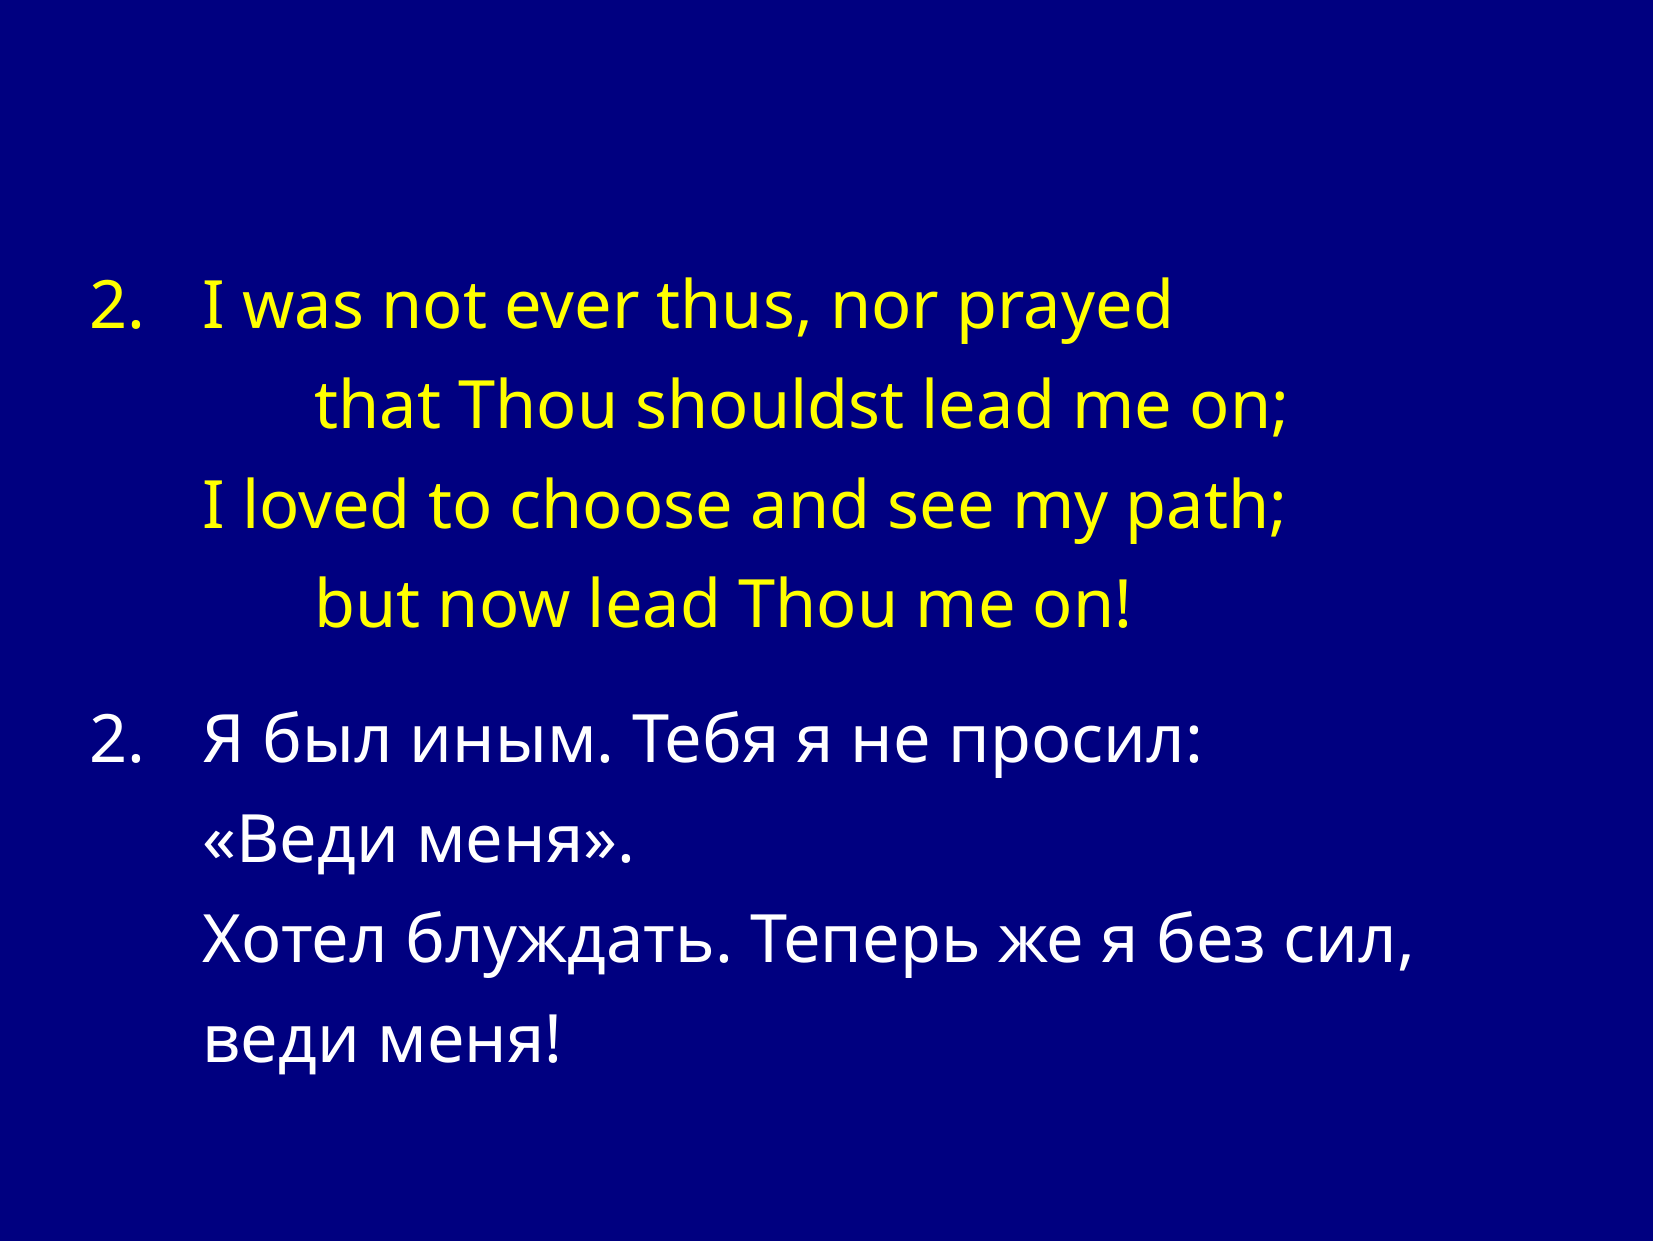

2.	I was not ever thus, nor prayed
		that Thou shouldst lead me on;
	I loved to choose and see my path;
		but now lead Thou me on!
2.	Я был иным. Тебя я не просил:
	«Веди меня».
	Хотел блуждать. Теперь же я без сил,
	веди меня!